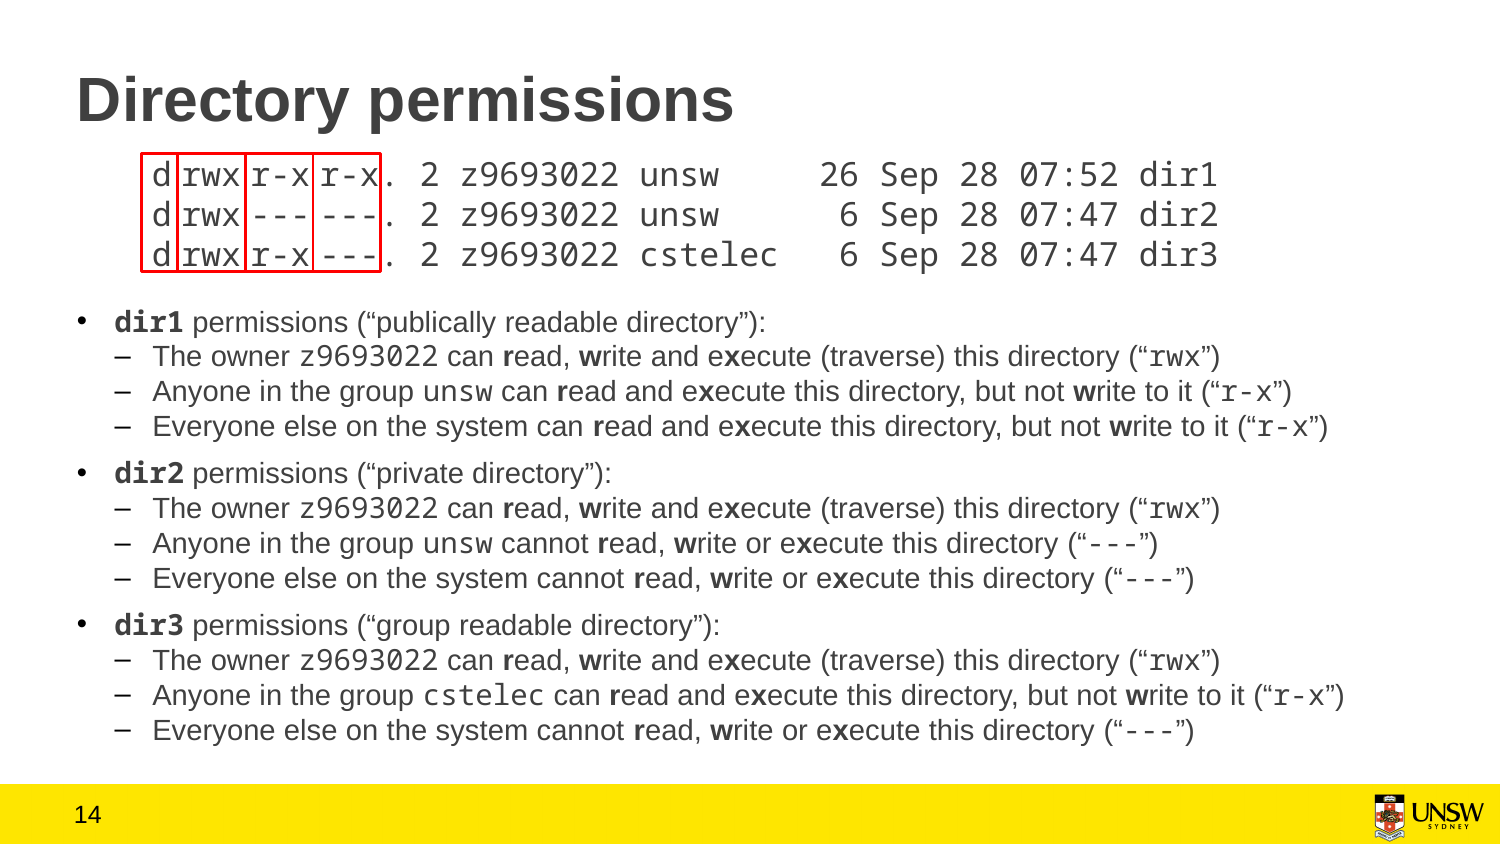

# Directory permissions
 	d rwx r-x r-x. 2 z9693022 unsw 26 Sep 28 07:52 dir1
	d rwx --- ---. 2 z9693022 unsw 6 Sep 28 07:47 dir2
	d rwx r-x ---. 2 z9693022 cstelec 6 Sep 28 07:47 dir3
dir1 permissions (“publically readable directory”):
The owner z9693022 can read, write and execute (traverse) this directory (“rwx”)
Anyone in the group unsw can read and execute this directory, but not write to it (“r-x”)
Everyone else on the system can read and execute this directory, but not write to it (“r-x”)
dir2 permissions (“private directory”):
The owner z9693022 can read, write and execute (traverse) this directory (“rwx”)
Anyone in the group unsw cannot read, write or execute this directory (“---”)
Everyone else on the system cannot read, write or execute this directory (“---”)
dir3 permissions (“group readable directory”):
The owner z9693022 can read, write and execute (traverse) this directory (“rwx”)
Anyone in the group cstelec can read and execute this directory, but not write to it (“r-x”)
Everyone else on the system cannot read, write or execute this directory (“---”)